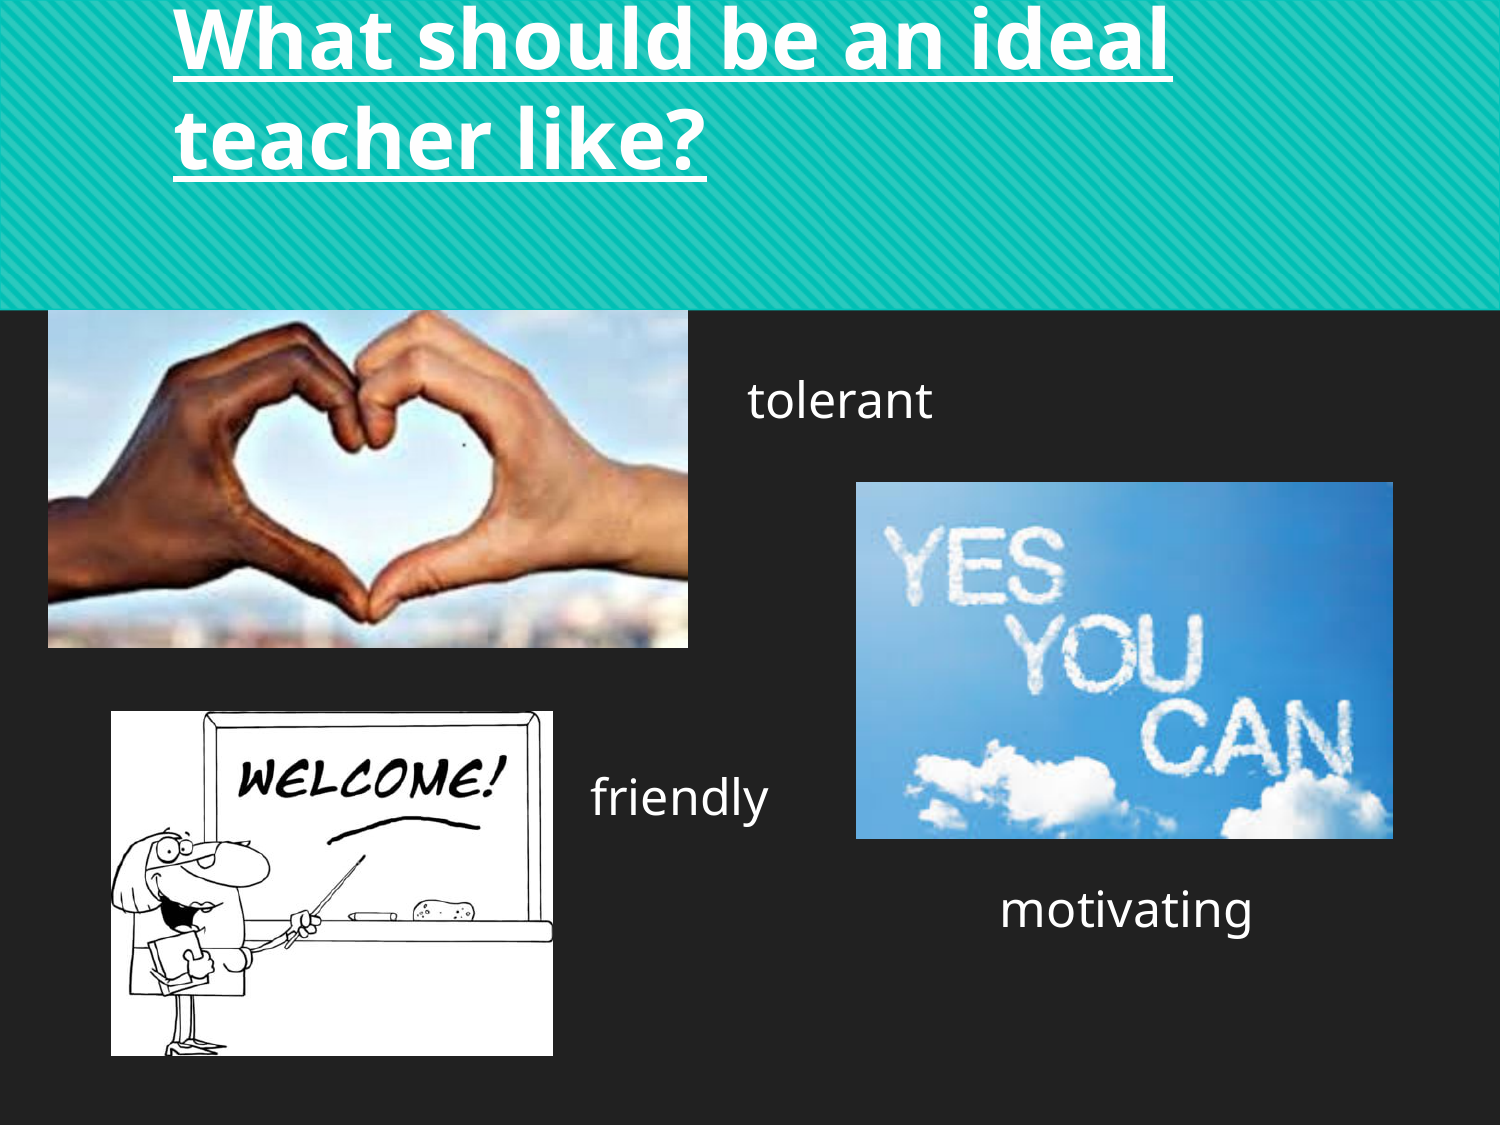

# What should be an ideal teacher like?
tolerant
friendly
motivating